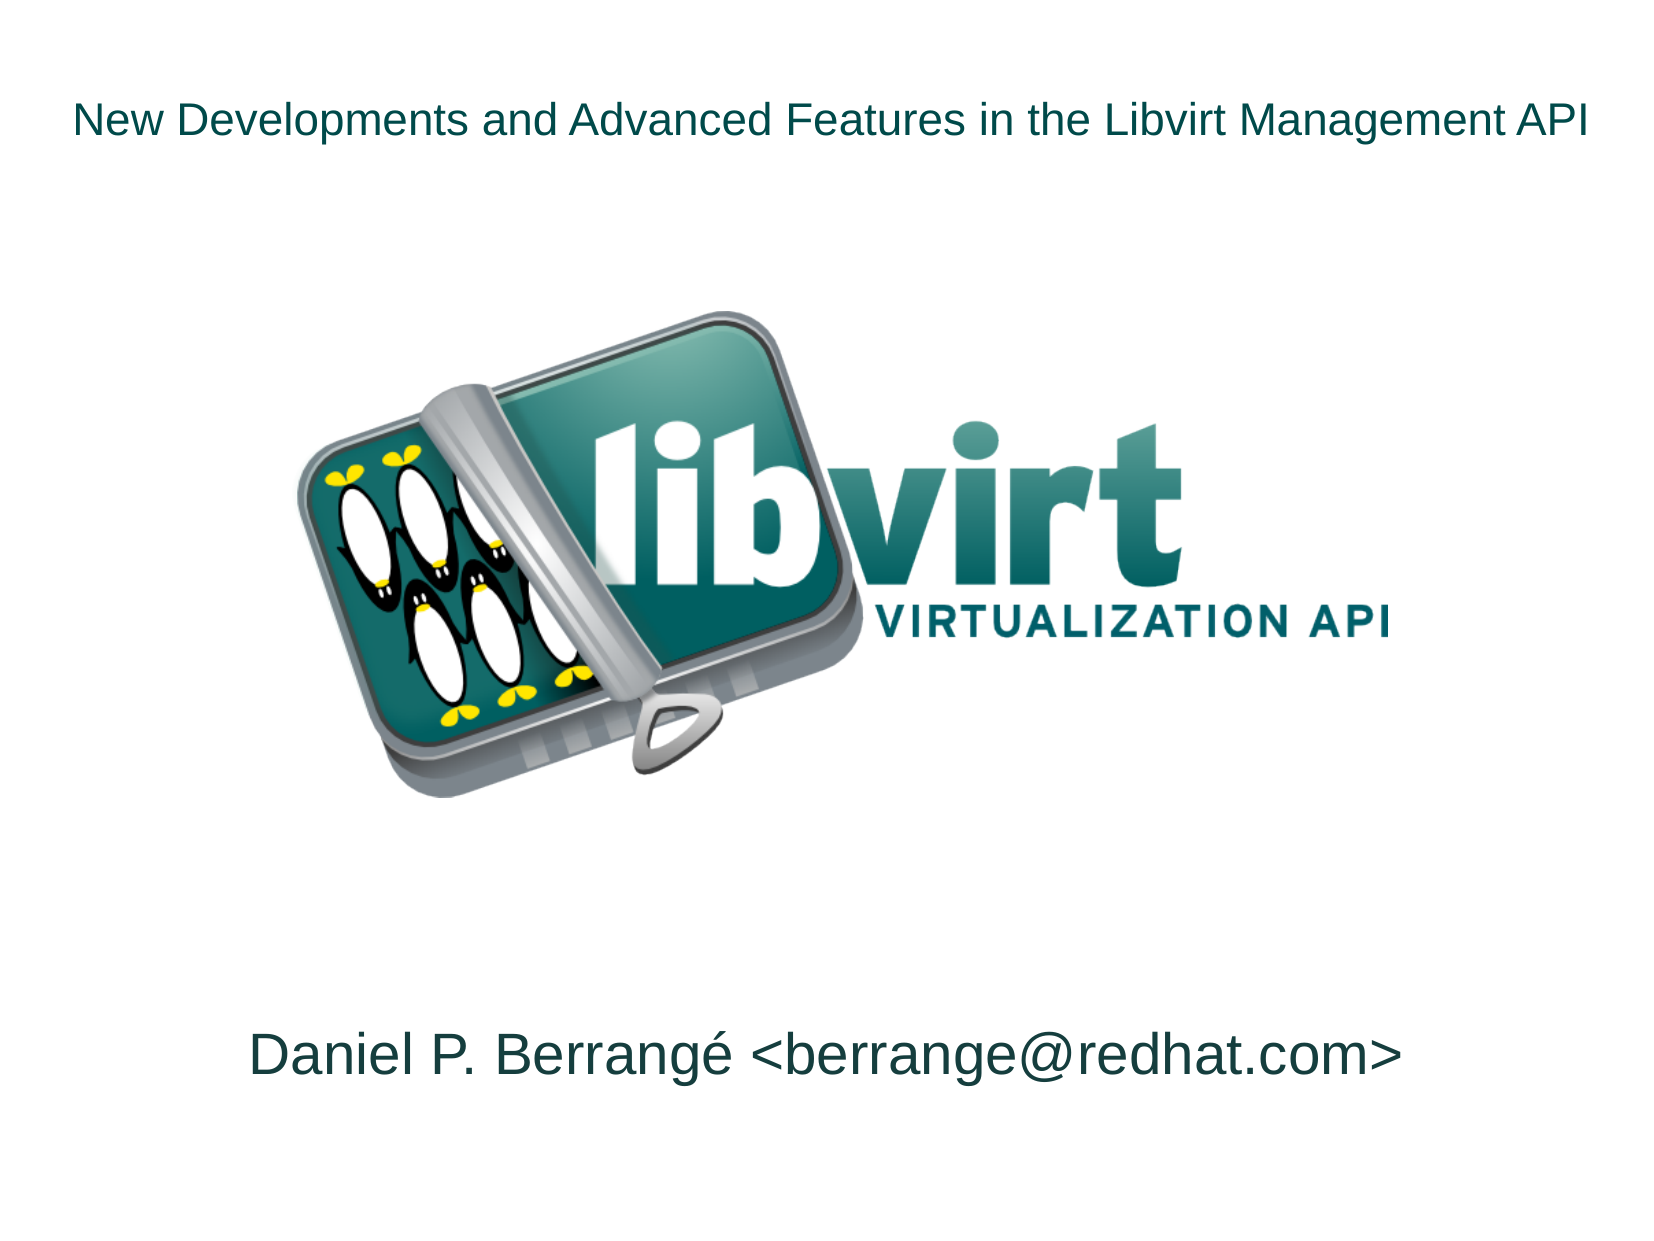

New Developments and Advanced Features in the Libvirt Management API
# Daniel P. Berrangé <berrange@redhat.com>